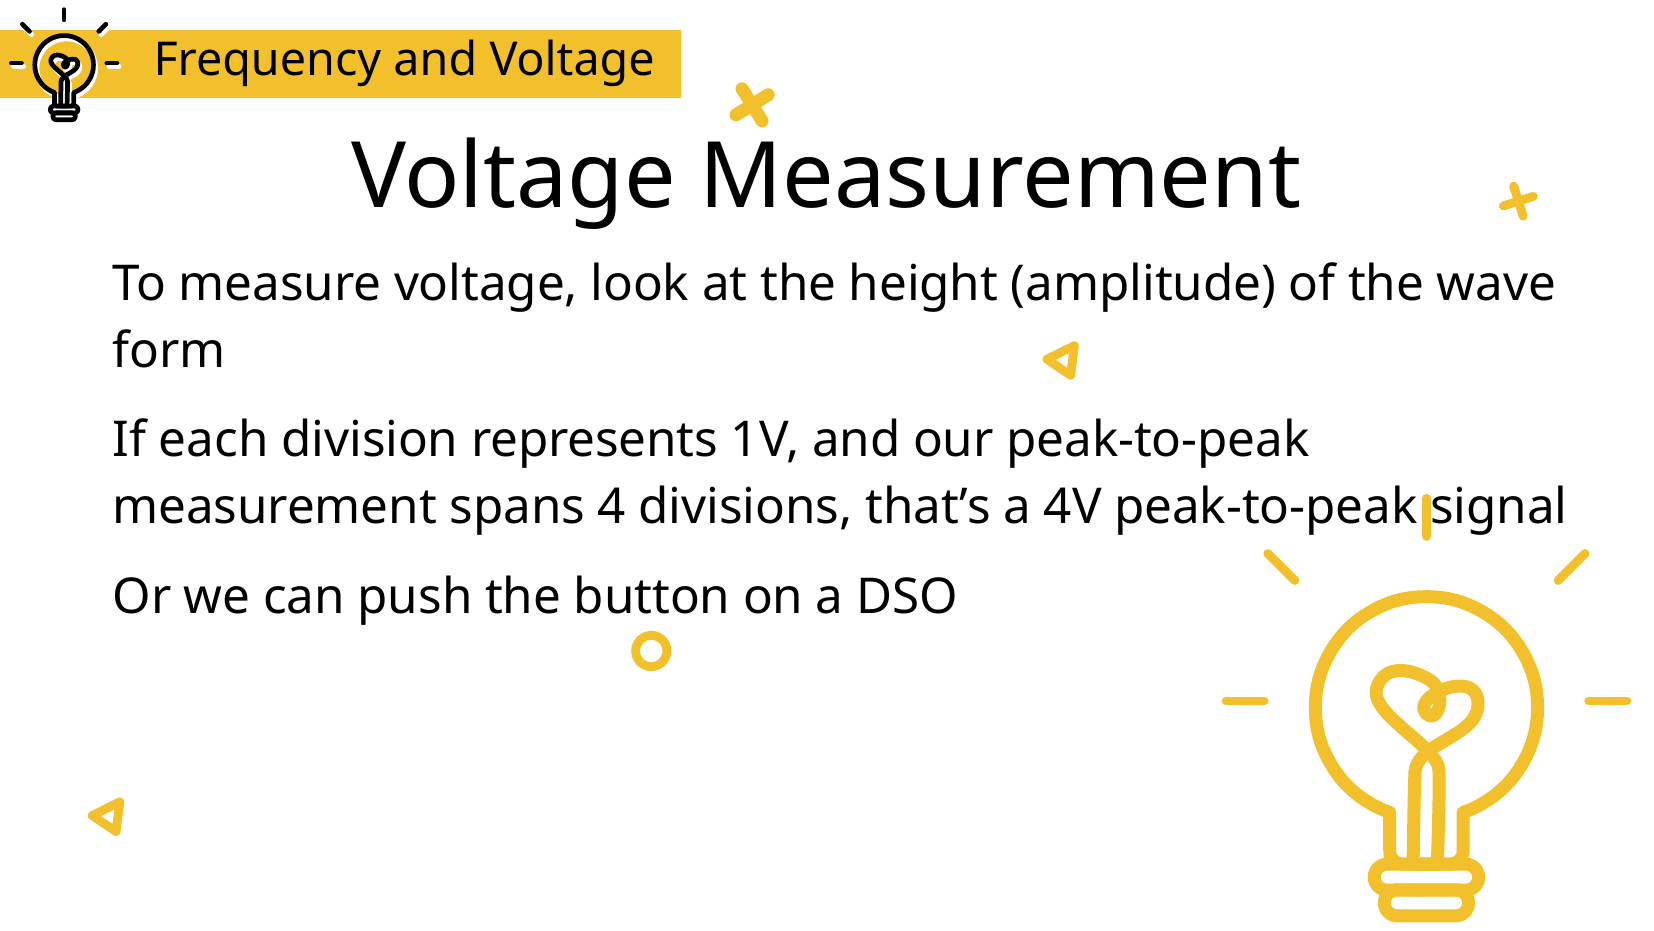

Frequency and Voltage
# Voltage Measurement
To measure voltage, look at the height (amplitude) of the wave form
If each division represents 1V, and our peak-to-peak measurement spans 4 divisions, that’s a 4V peak-to-peak signal
Or we can push the button on a DSO